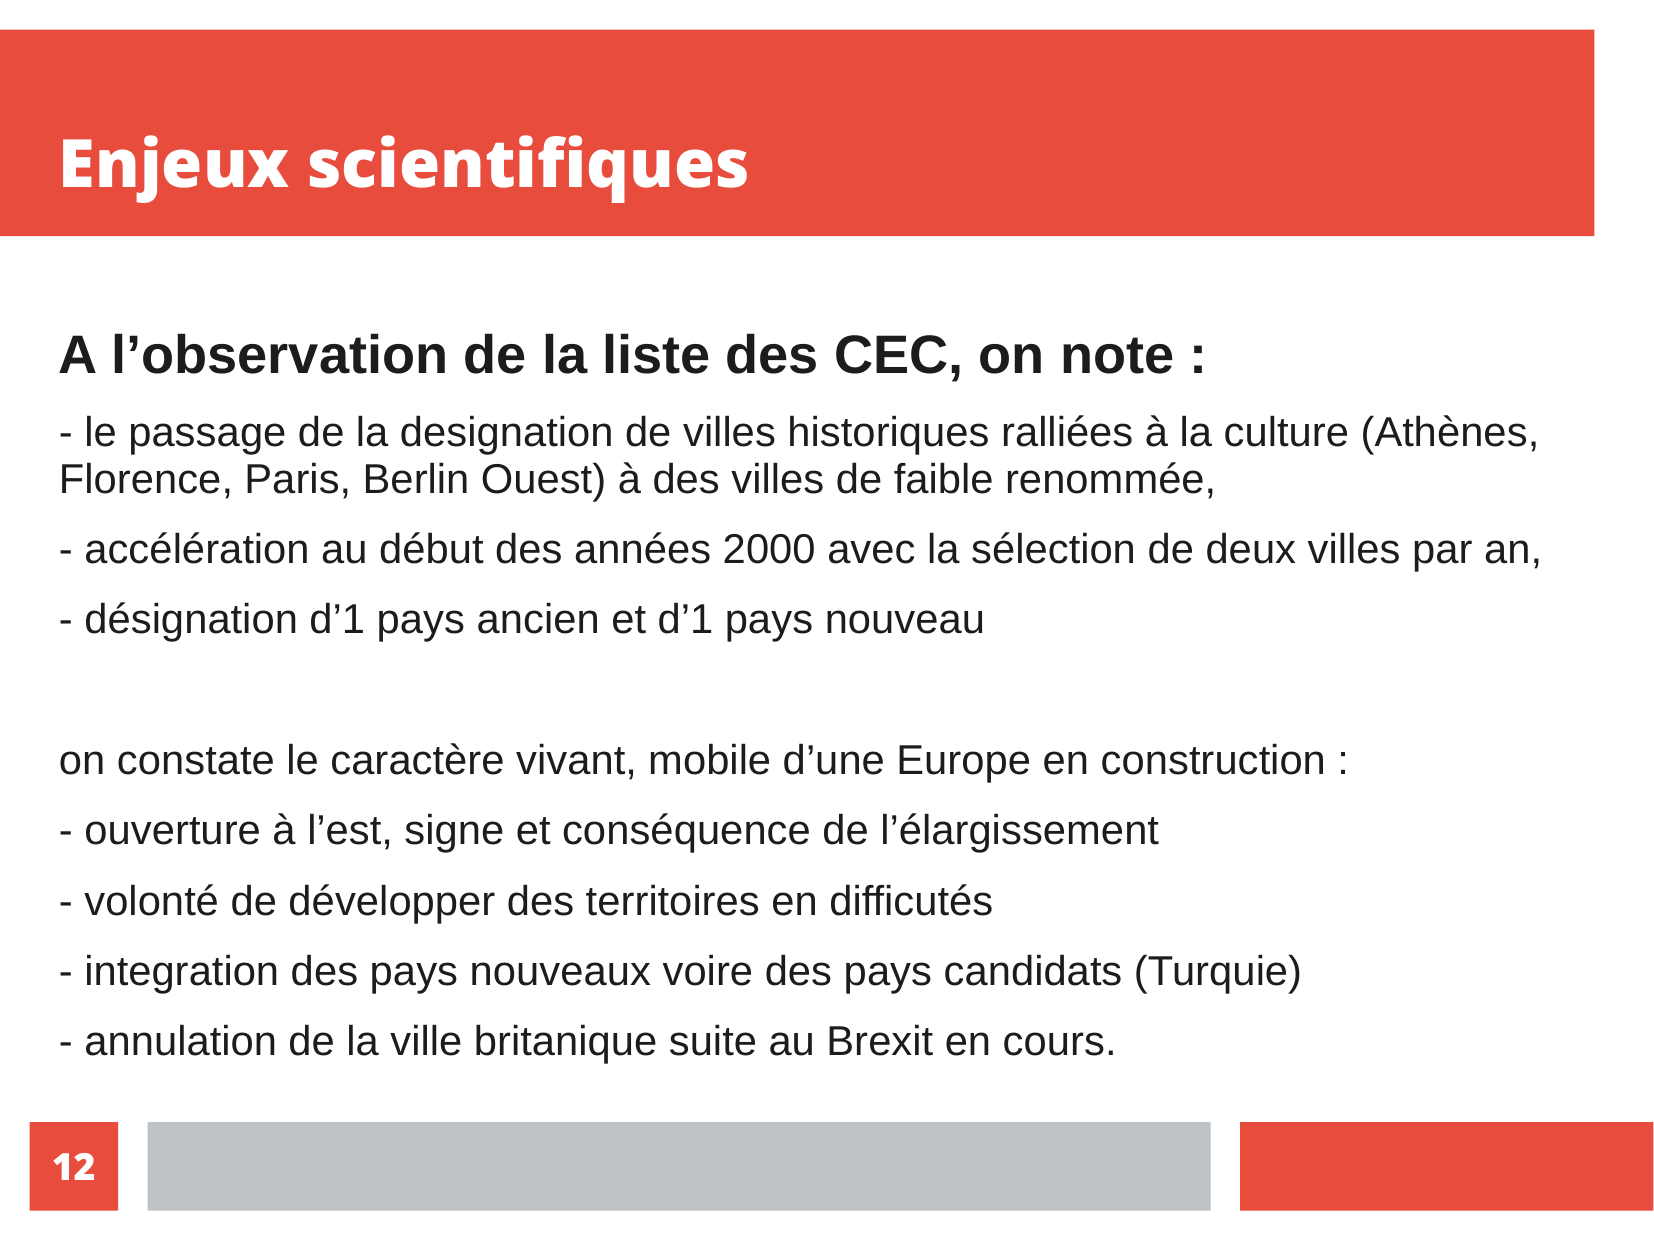

# Enjeux scientifiques
A l’observation de la liste des CEC, on note :
- le passage de la designation de villes historiques ralliées à la culture (Athènes, Florence, Paris, Berlin Ouest) à des villes de faible renommée,
- accélération au début des années 2000 avec la sélection de deux villes par an,
- désignation d’1 pays ancien et d’1 pays nouveau
on constate le caractère vivant, mobile d’une Europe en construction :
- ouverture à l’est, signe et conséquence de l’élargissement
- volonté de développer des territoires en difficutés
- integration des pays nouveaux voire des pays candidats (Turquie)
- annulation de la ville britanique suite au Brexit en cours.
12